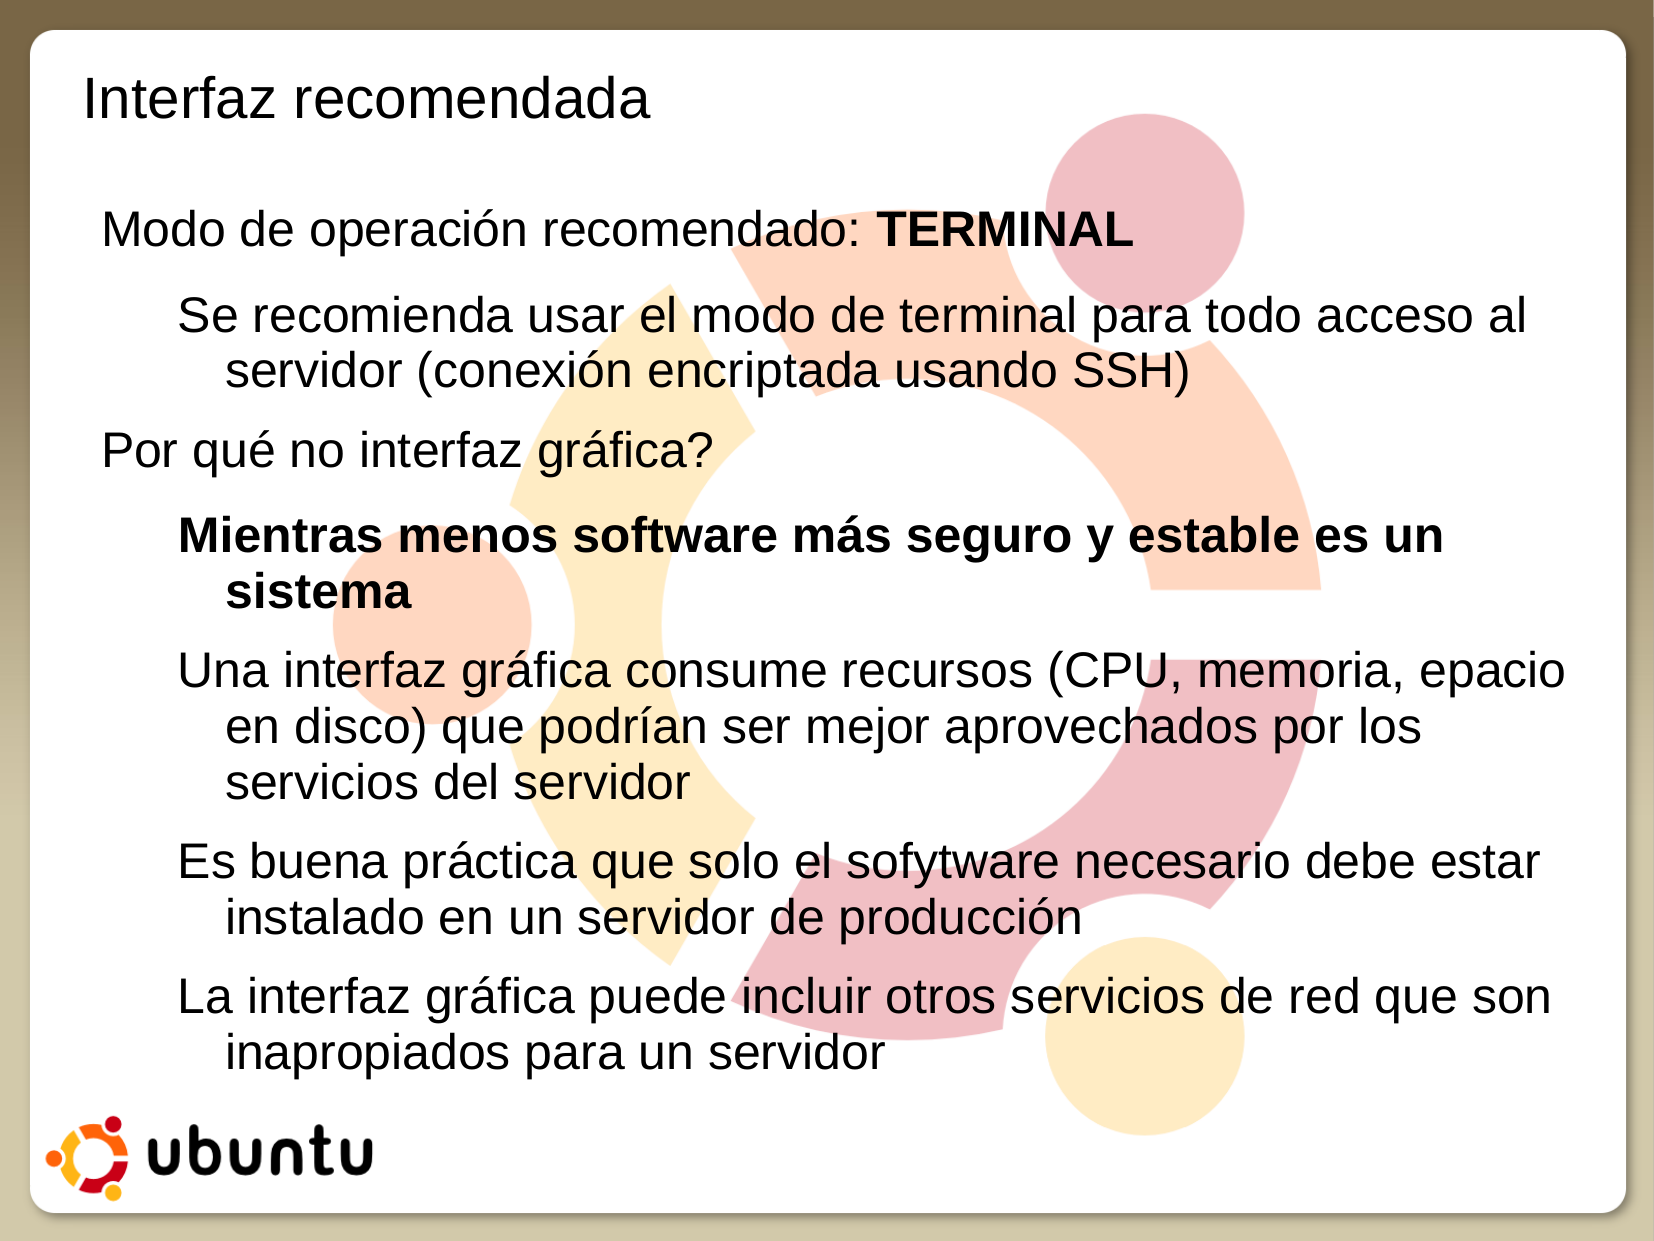

Interfaz recomendada
# Modo de operación recomendado: TERMINAL
Se recomienda usar el modo de terminal para todo acceso al servidor (conexión encriptada usando SSH)
Por qué no interfaz gráfica?
Mientras menos software más seguro y estable es un sistema
Una interfaz gráfica consume recursos (CPU, memoria, epacio en disco) que podrían ser mejor aprovechados por los servicios del servidor
Es buena práctica que solo el sofytware necesario debe estar instalado en un servidor de producción
La interfaz gráfica puede incluir otros servicios de red que son inapropiados para un servidor